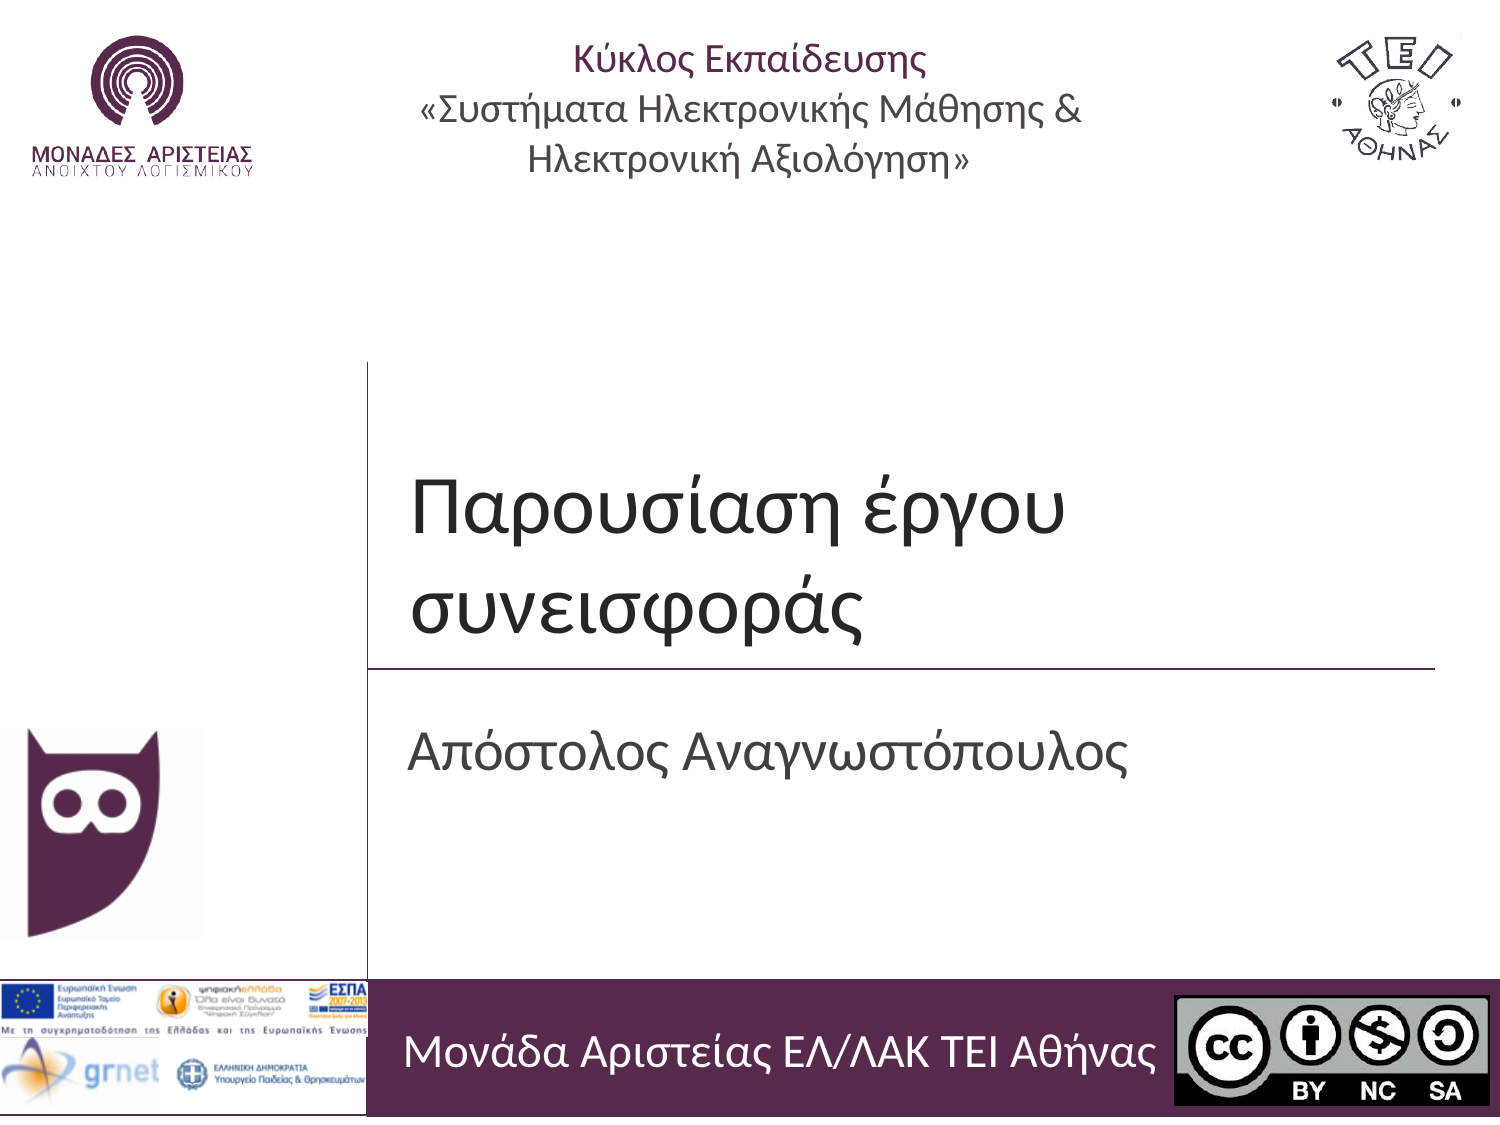

Κύκλος Εκπαίδευσης
«Συστήματα Ηλεκτρονικής Μάθησης & Ηλεκτρονική Αξιολόγηση»
# Παρουσίαση έργου συνεισφοράς
Απόστολος Αναγνωστόπουλος
Μονάδα Αριστείας ΕΛ/ΛΑΚ ΤΕΙ Αθήνας